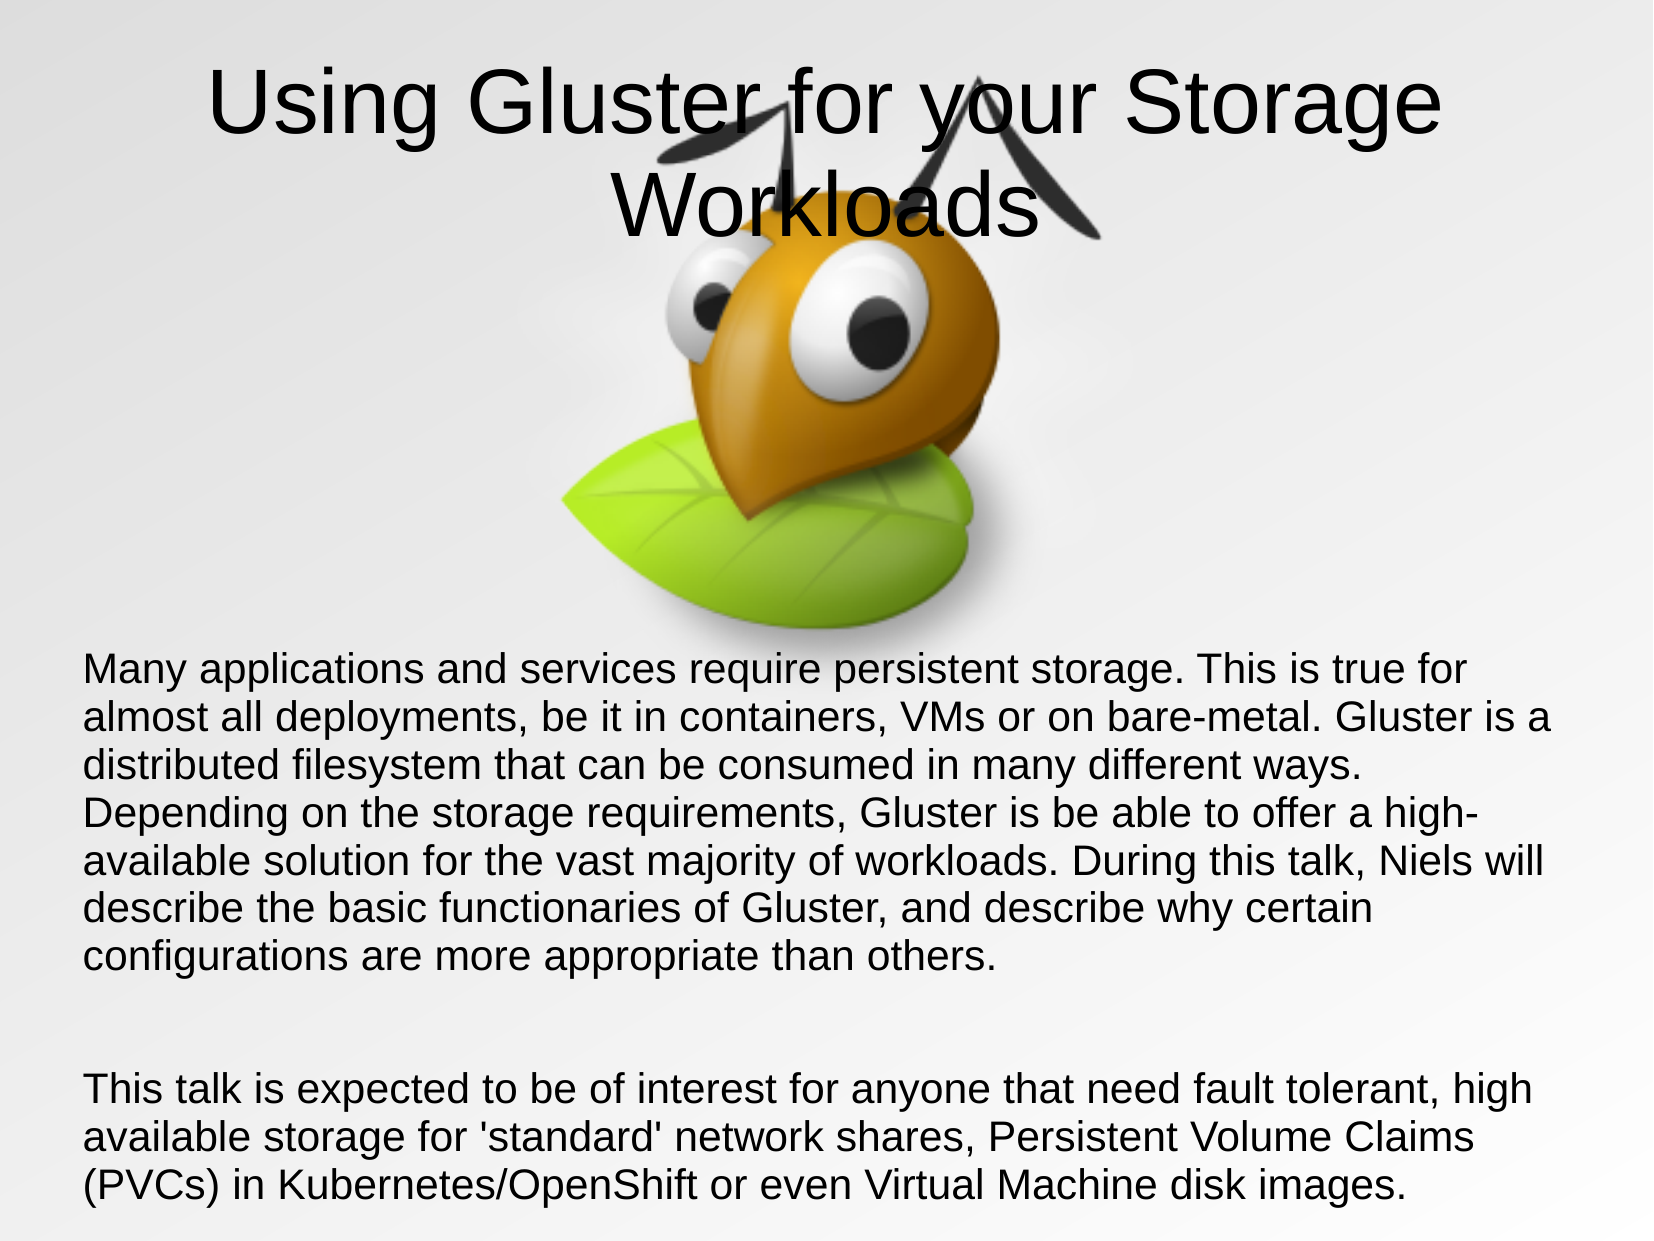

# Using Gluster for your Storage Workloads
Many applications and services require persistent storage. This is true for almost all deployments, be it in containers, VMs or on bare-metal. Gluster is a distributed filesystem that can be consumed in many different ways. Depending on the storage requirements, Gluster is be able to offer a high-available solution for the vast majority of workloads. During this talk, Niels will describe the basic functionaries of Gluster, and describe why certain configurations are more appropriate than others.
This talk is expected to be of interest for anyone that need fault tolerant, high available storage for 'standard' network shares, Persistent Volume Claims (PVCs) in Kubernetes/OpenShift or even Virtual Machine disk images.